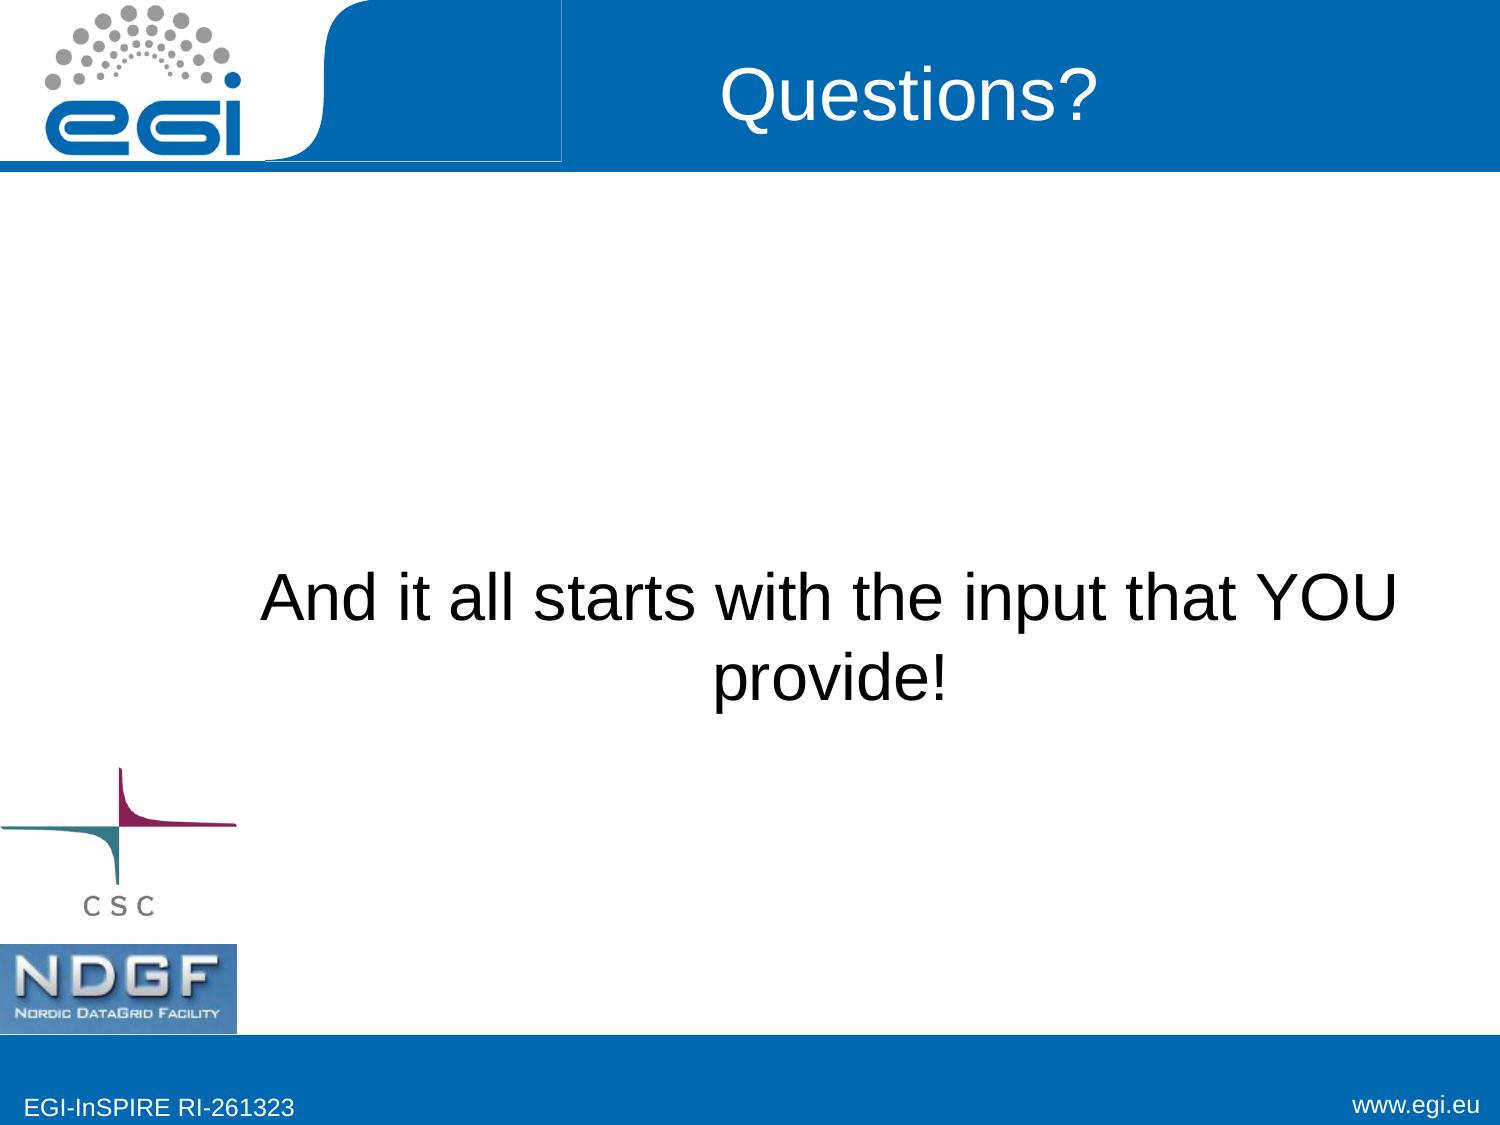

Questions?
# And it all starts with the input that YOU provide!